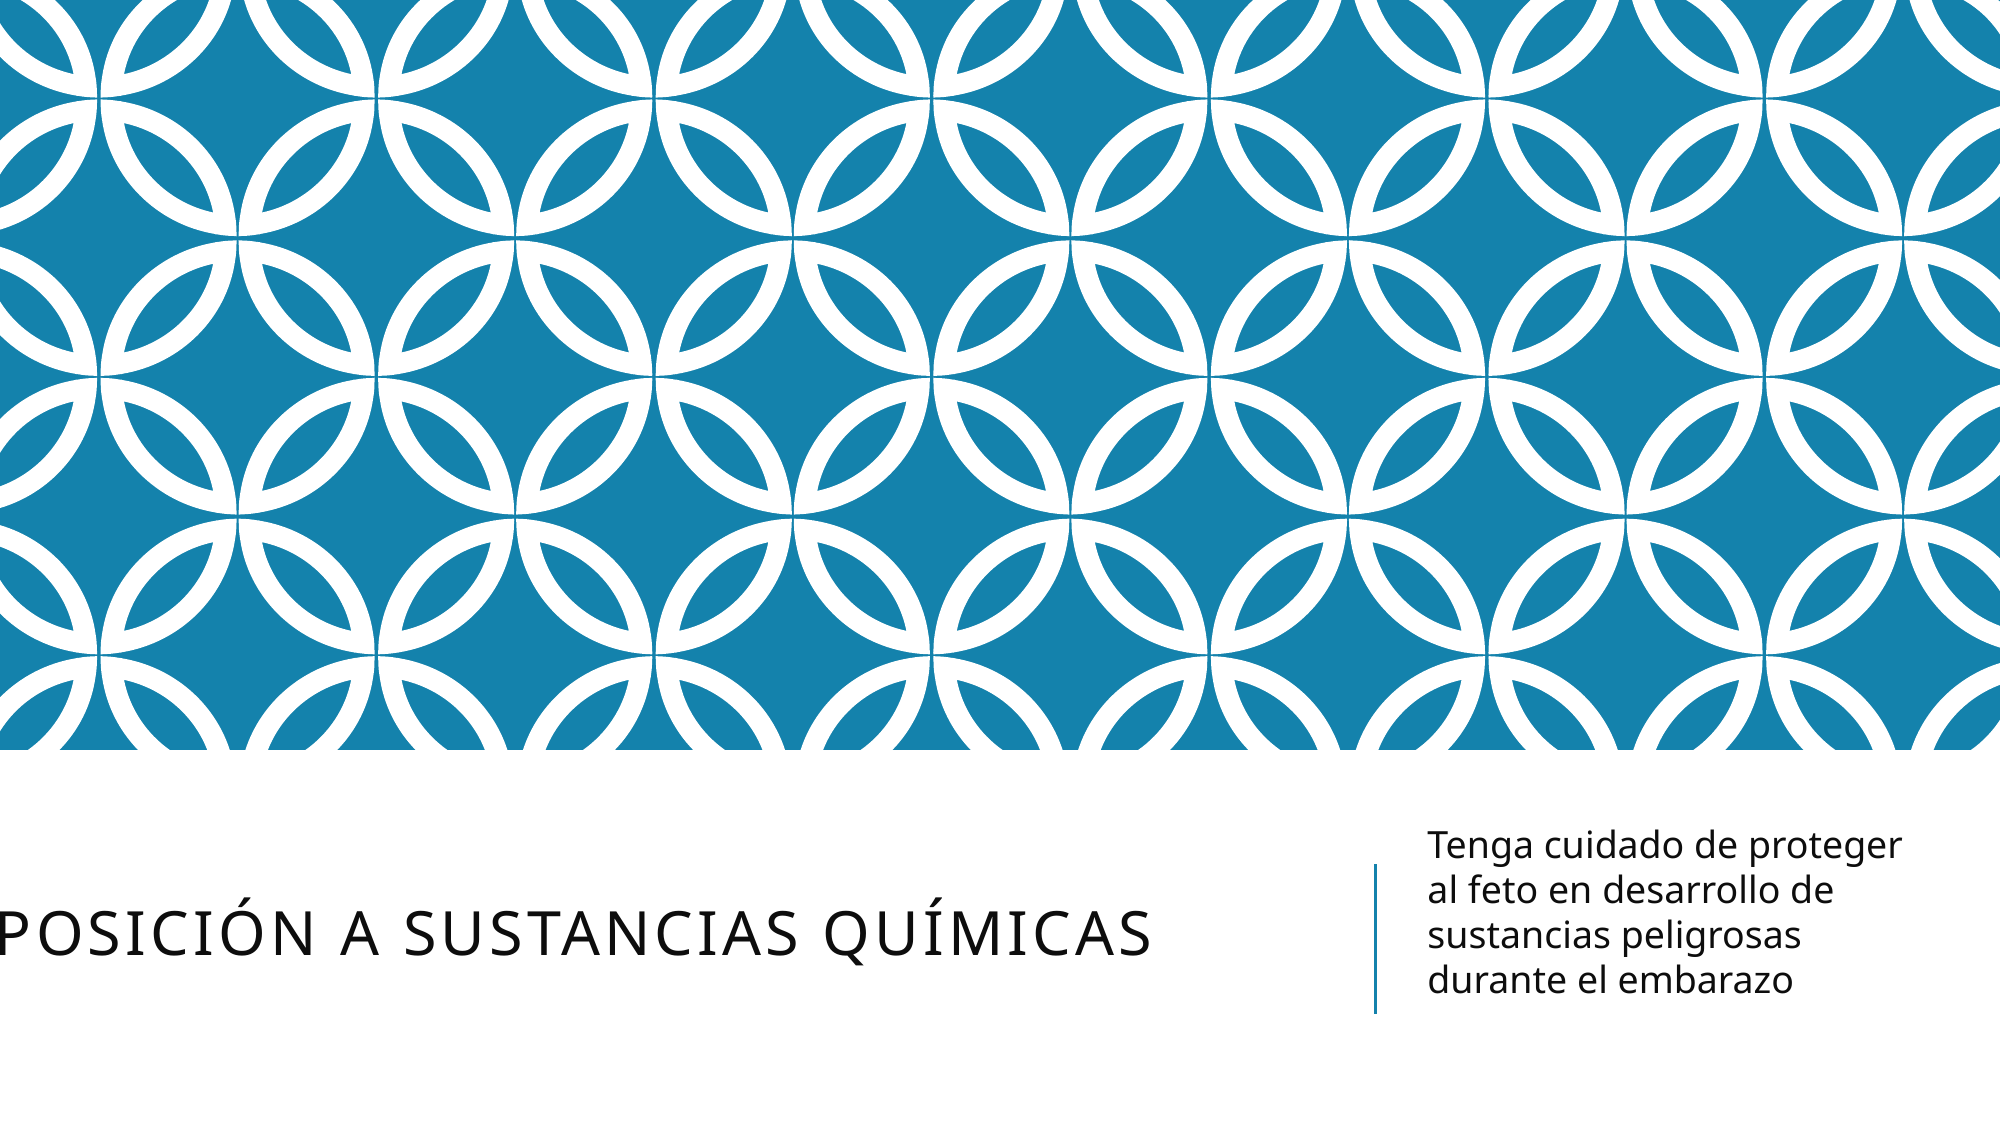

# Exposición a sustancias químicas
Tenga cuidado de proteger al feto en desarrollo de sustancias peligrosas durante el embarazo